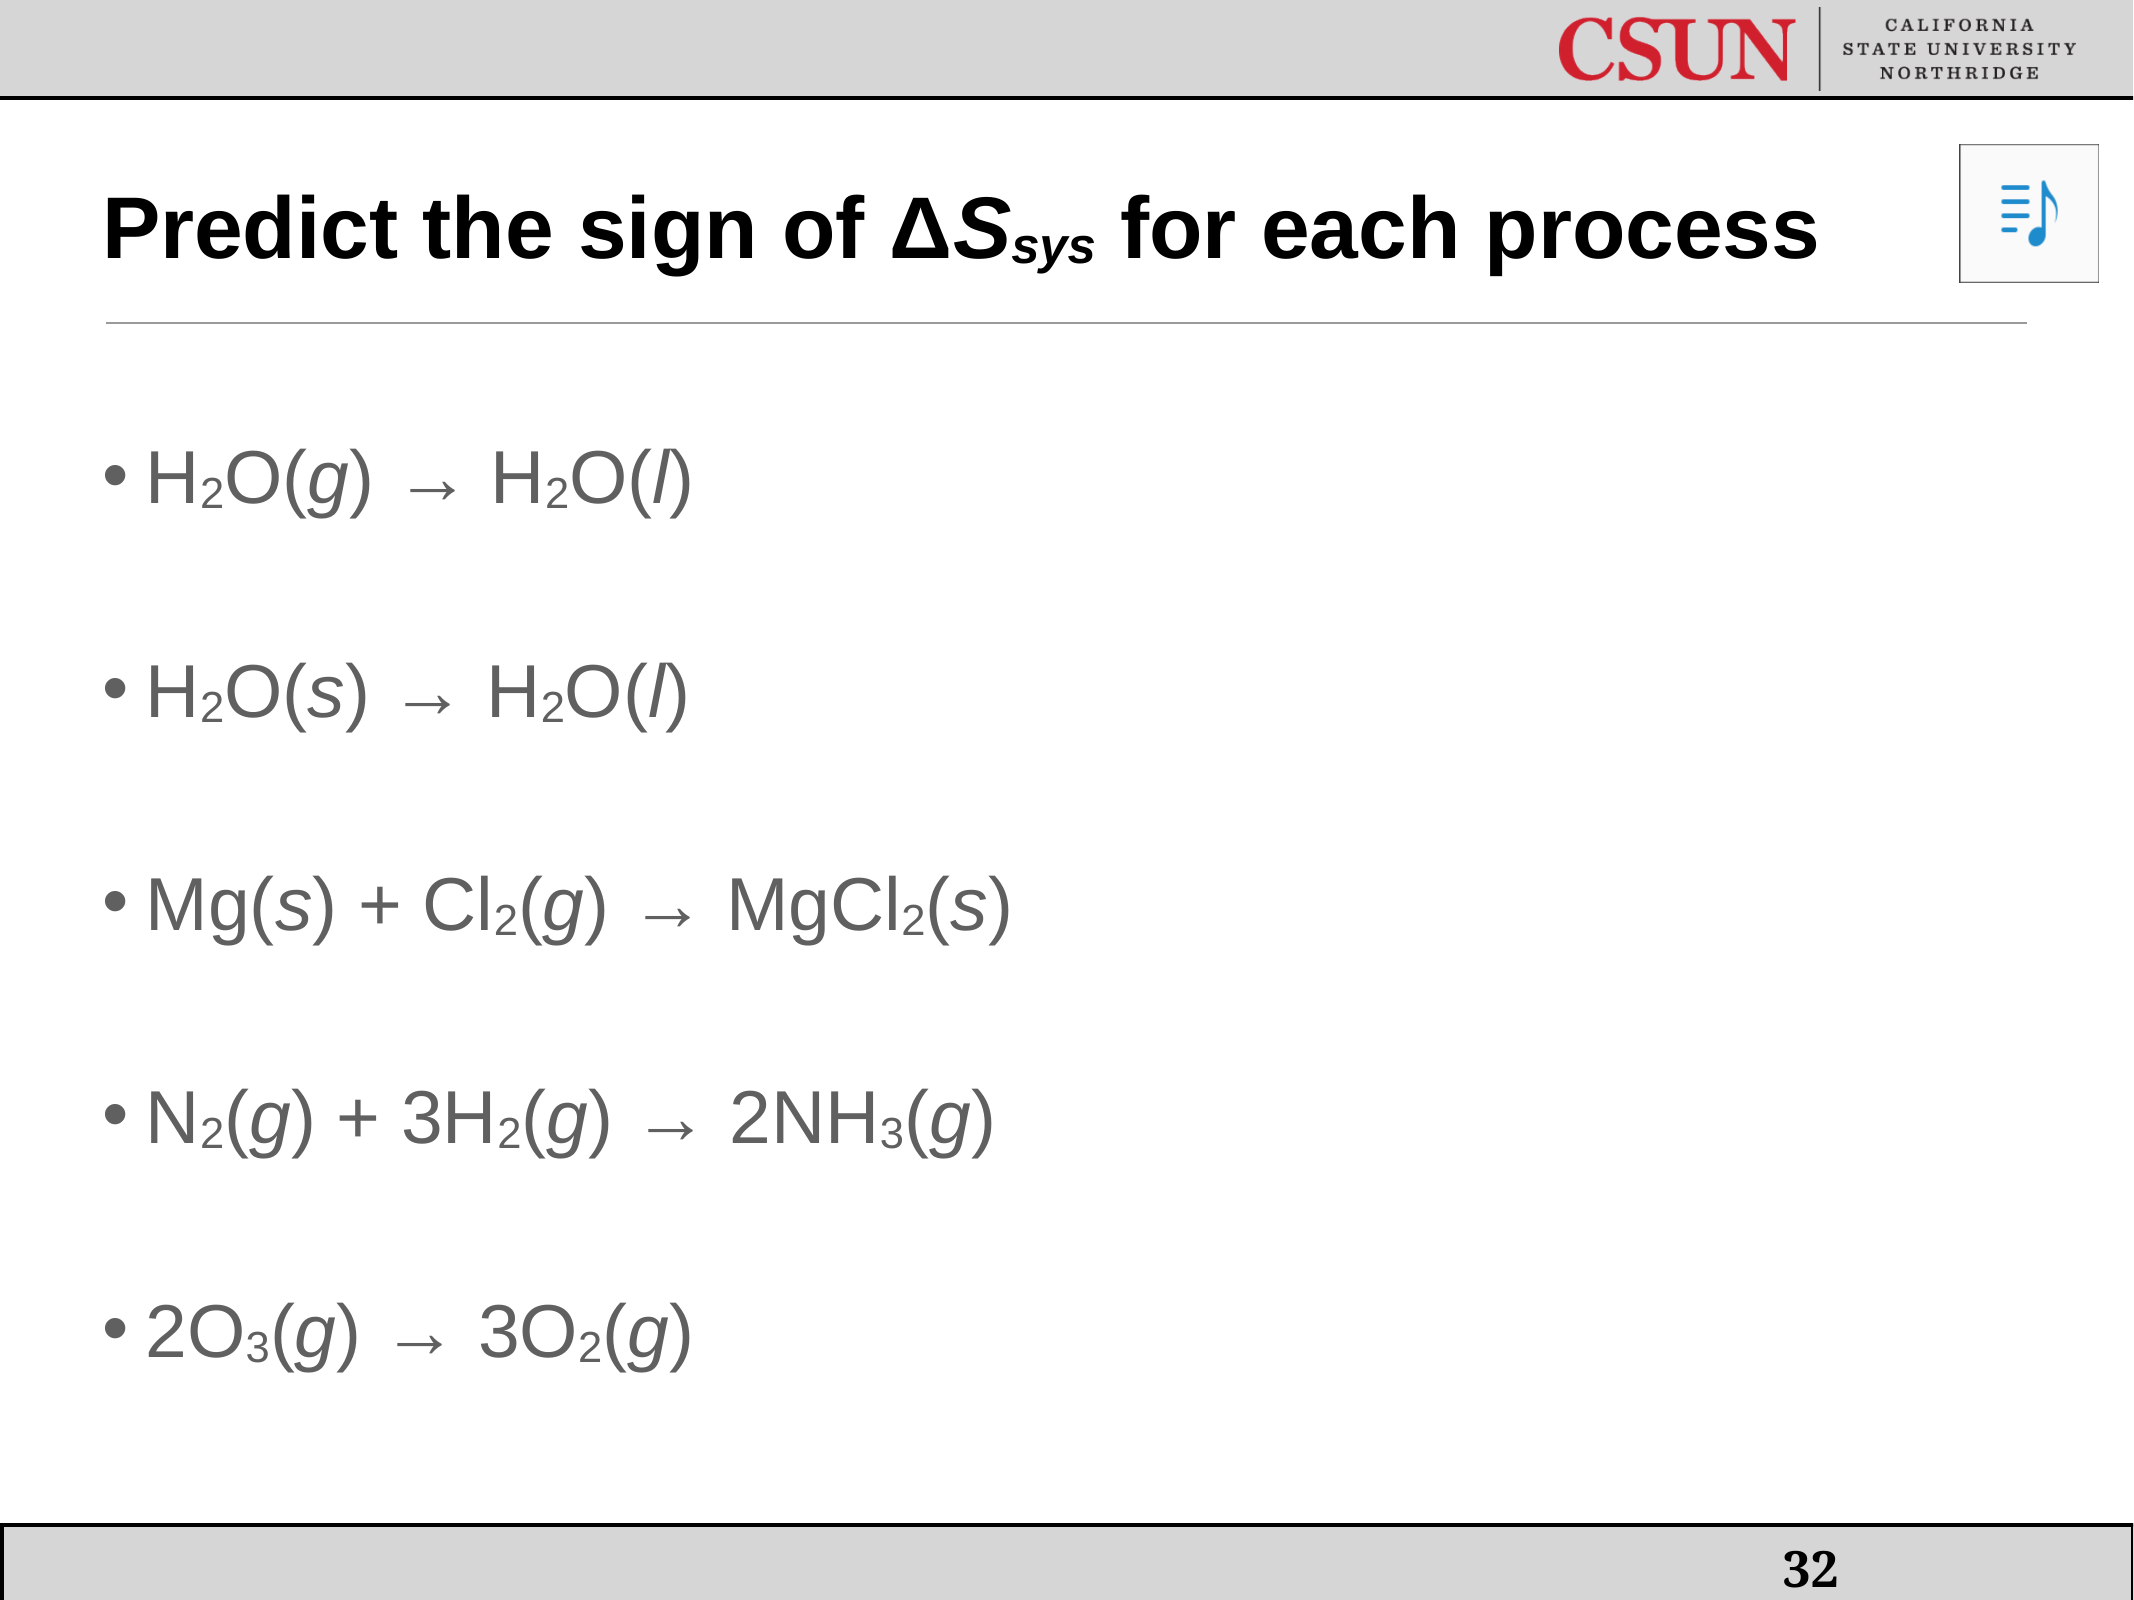

# Predict the sign of ΔSsys for each process
H2O(g) → H2O(l)
H2O(s) → H2O(l)
Mg(s) + Cl2(g) → MgCl2(s)
N2(g) + 3H2(g) → 2NH3(g)
2O3(g) → 3O2(g)
32